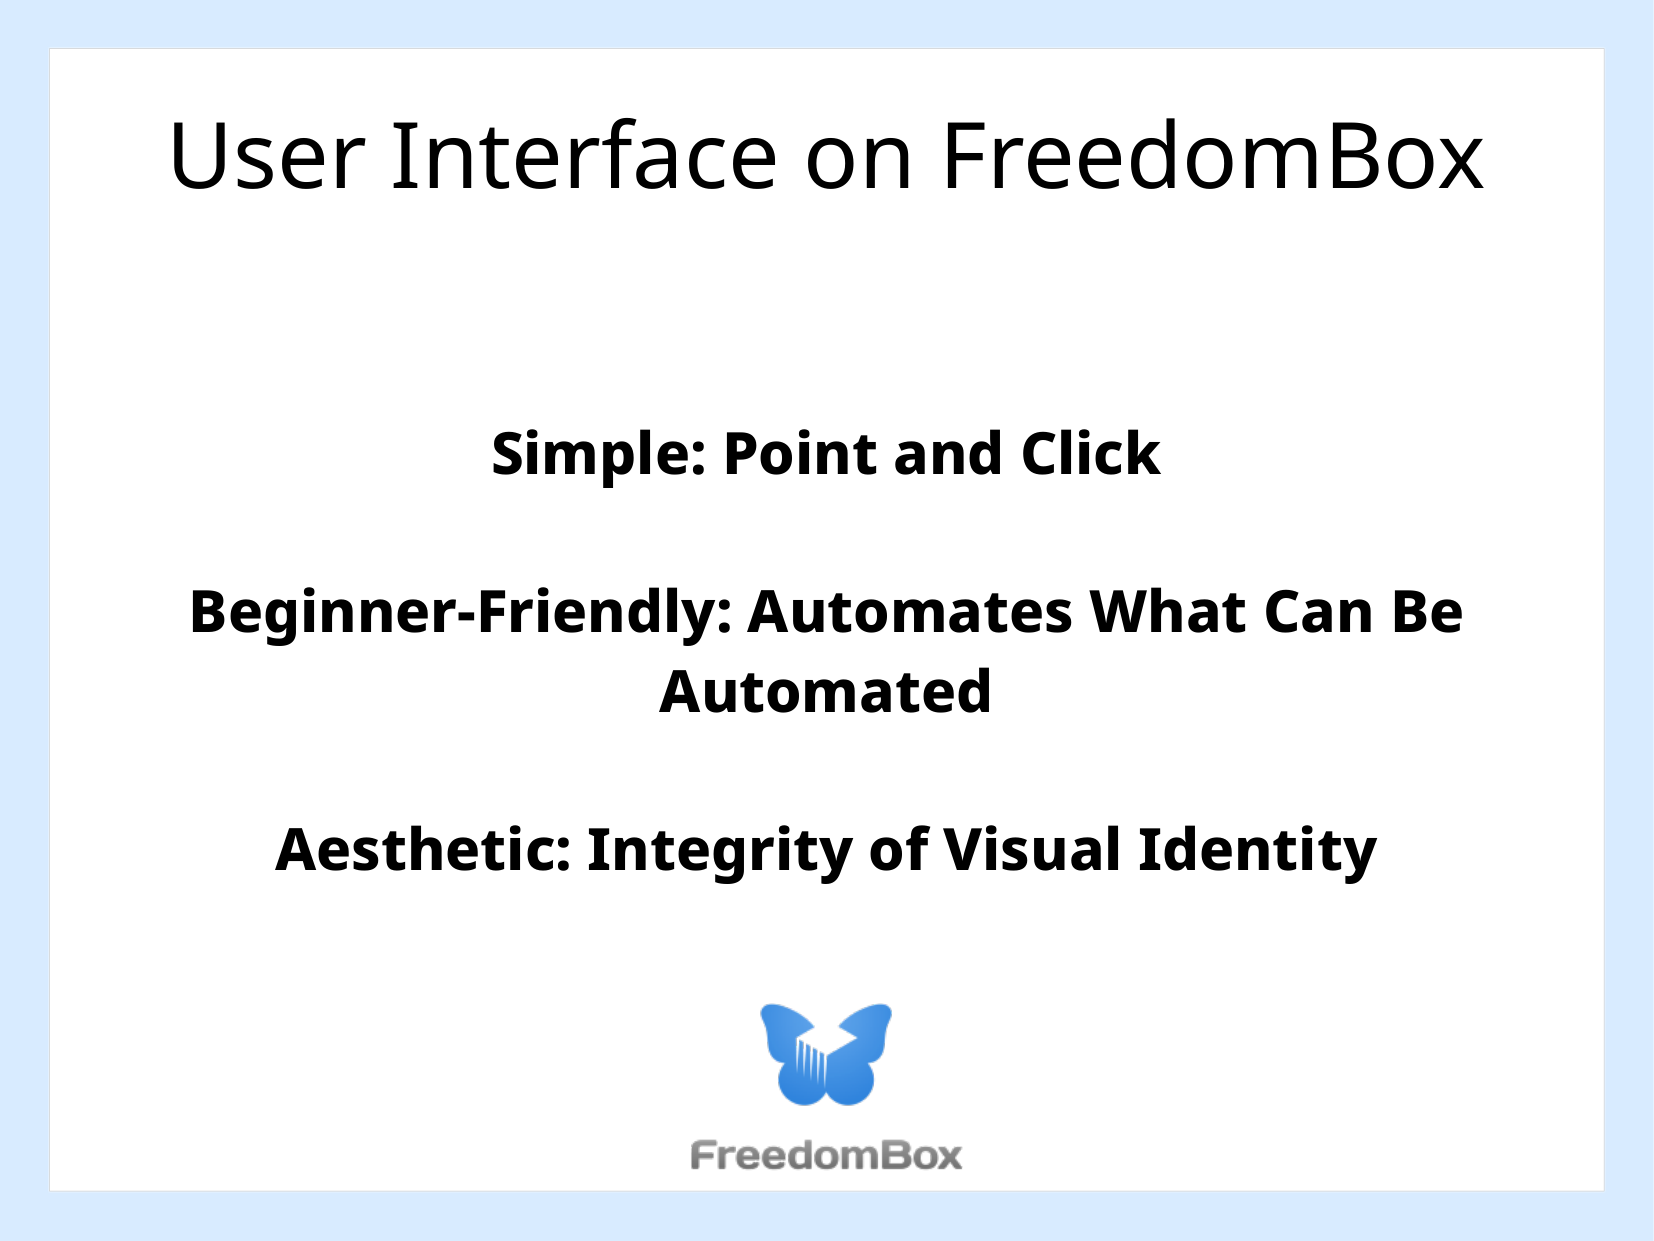

# User Interface on FreedomBox
Simple: Point and Click
Beginner-Friendly: Automates What Can Be Automated
Aesthetic: Integrity of Visual Identity